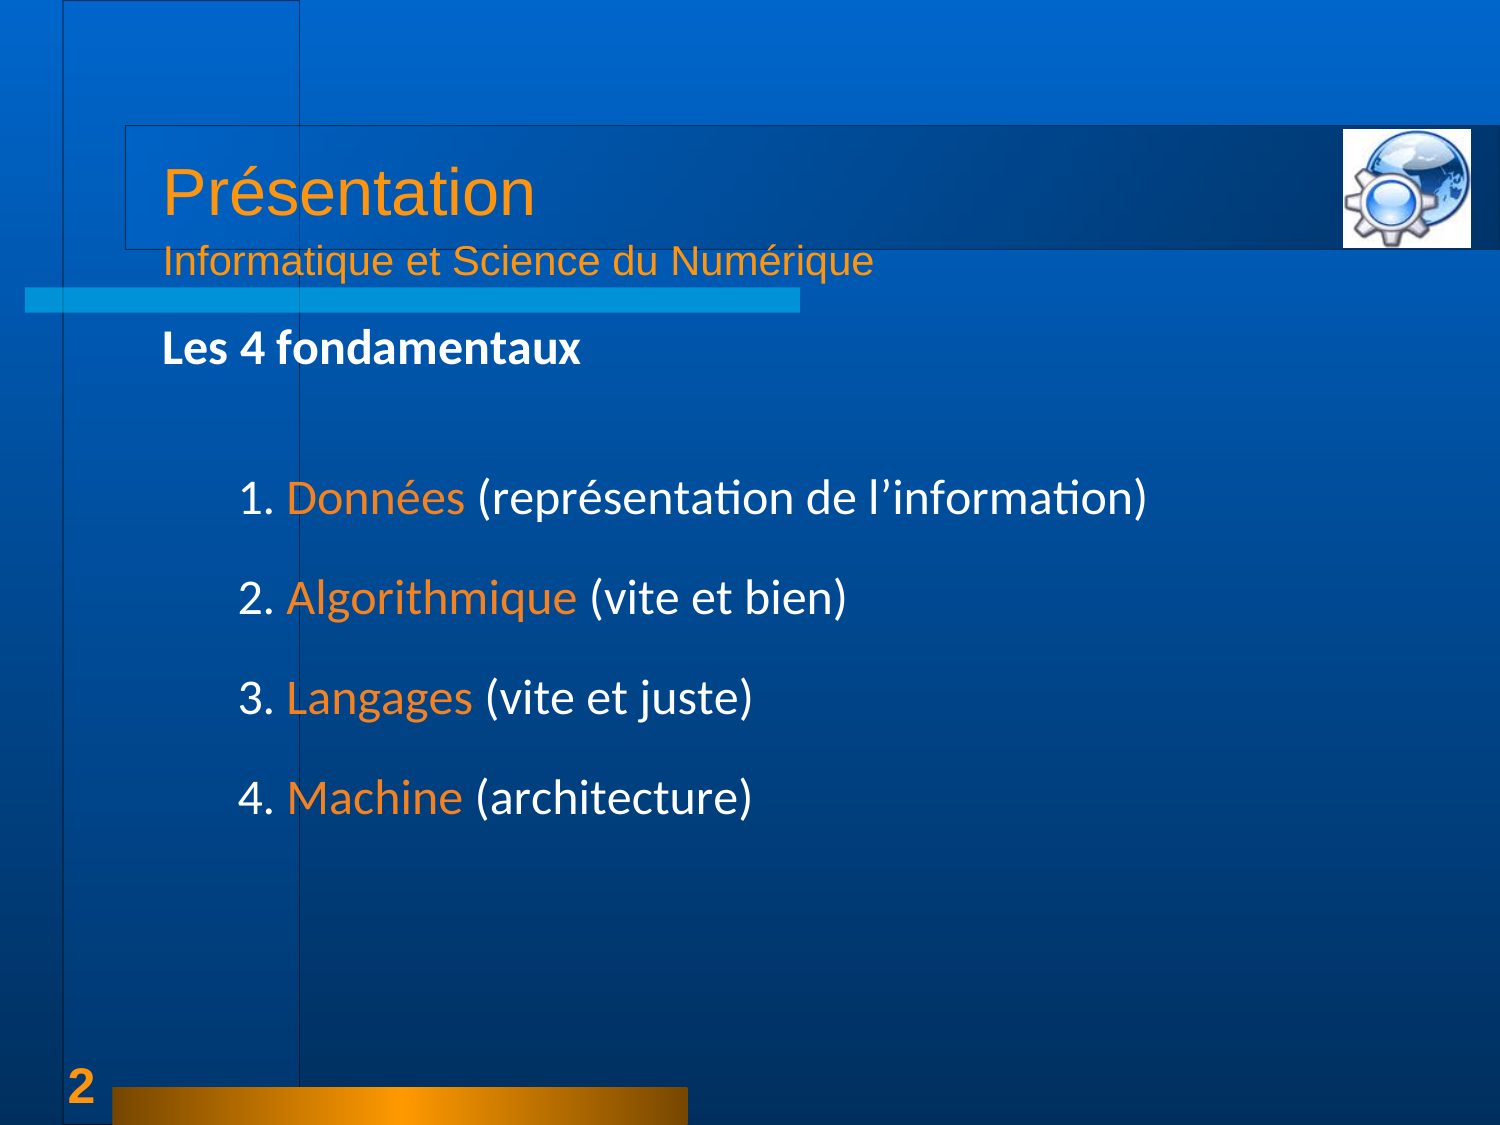

Les 4 fondamentaux
 Données (représentation de l’information)
 Algorithmique (vite et bien)
 Langages (vite et juste)
 Machine (architecture)